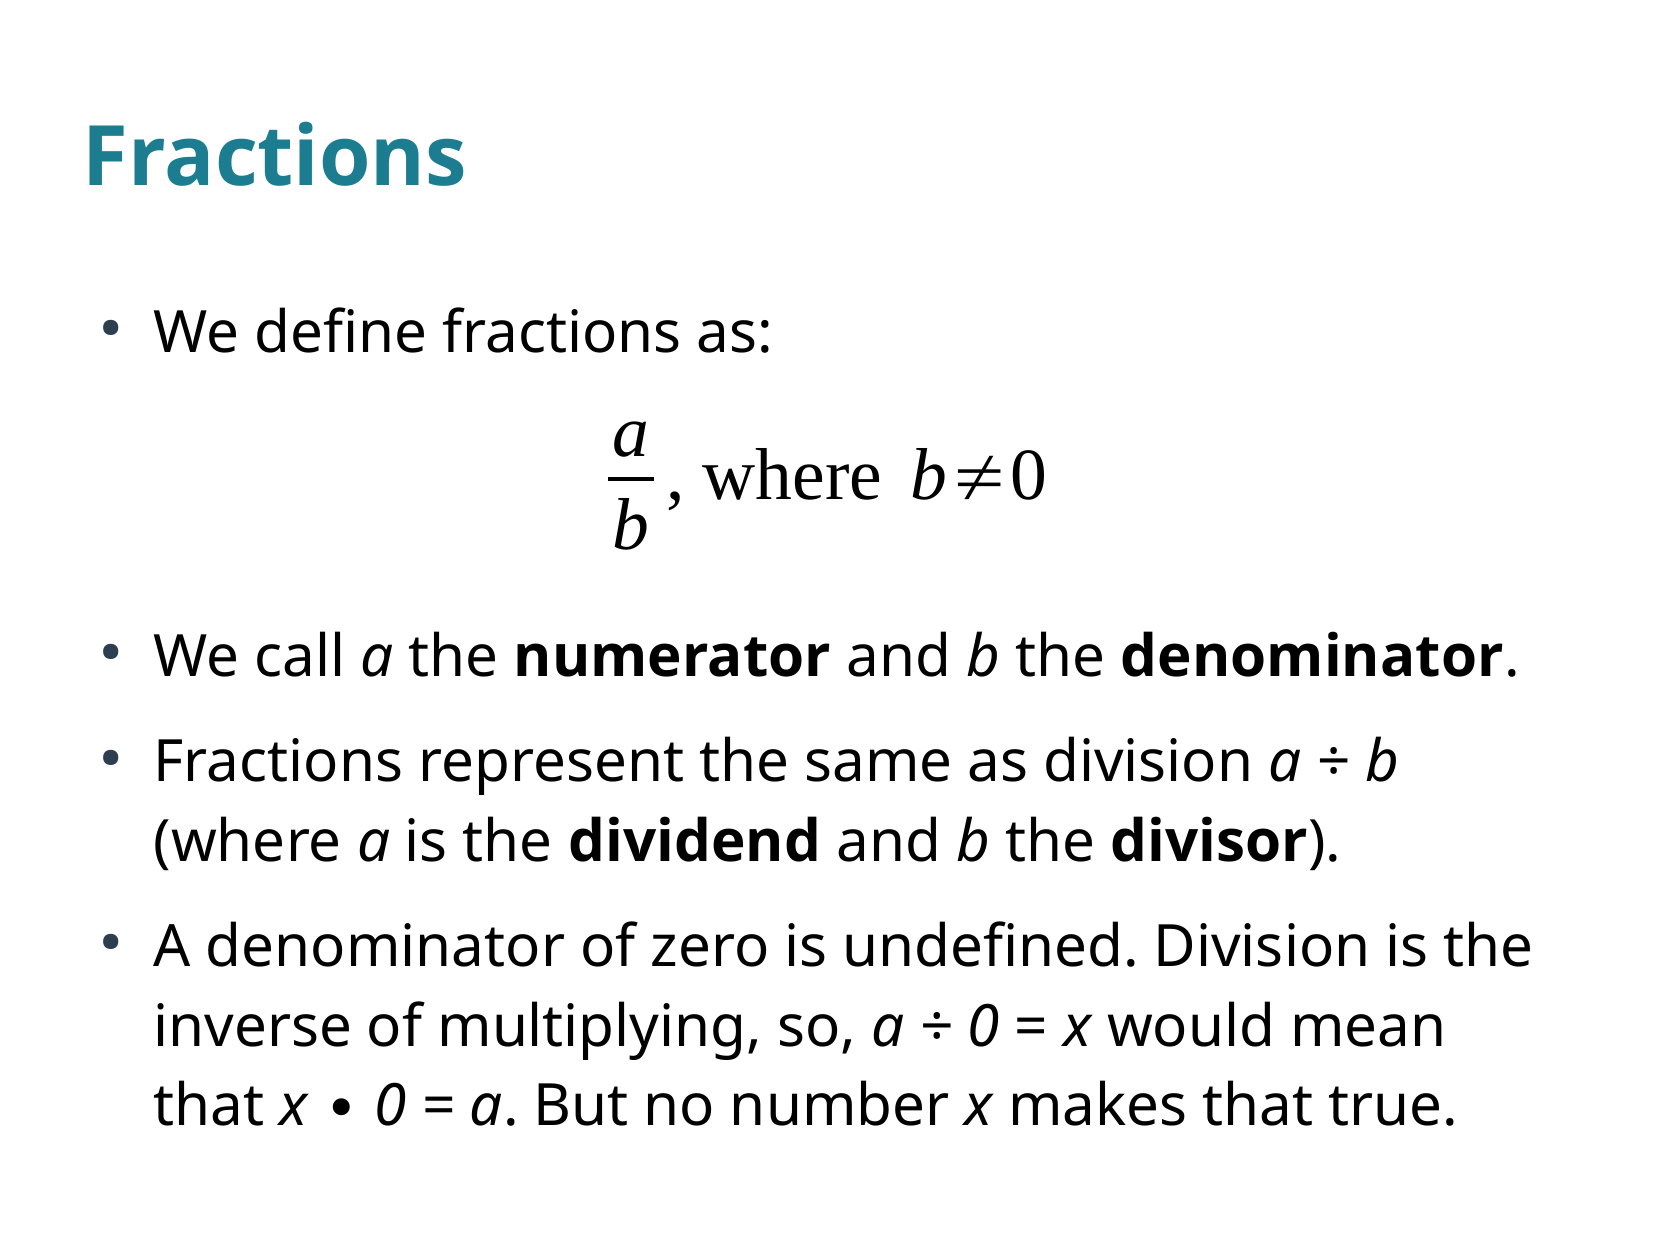

# Fractions
We define fractions as:
We call a the numerator and b the denominator.
Fractions represent the same as division a ÷ b (where a is the dividend and b the divisor).
A denominator of zero is undefined. Division is the inverse of multiplying, so, a ÷ 0 = x would mean that x ∙ 0 = a. But no number x makes that true.